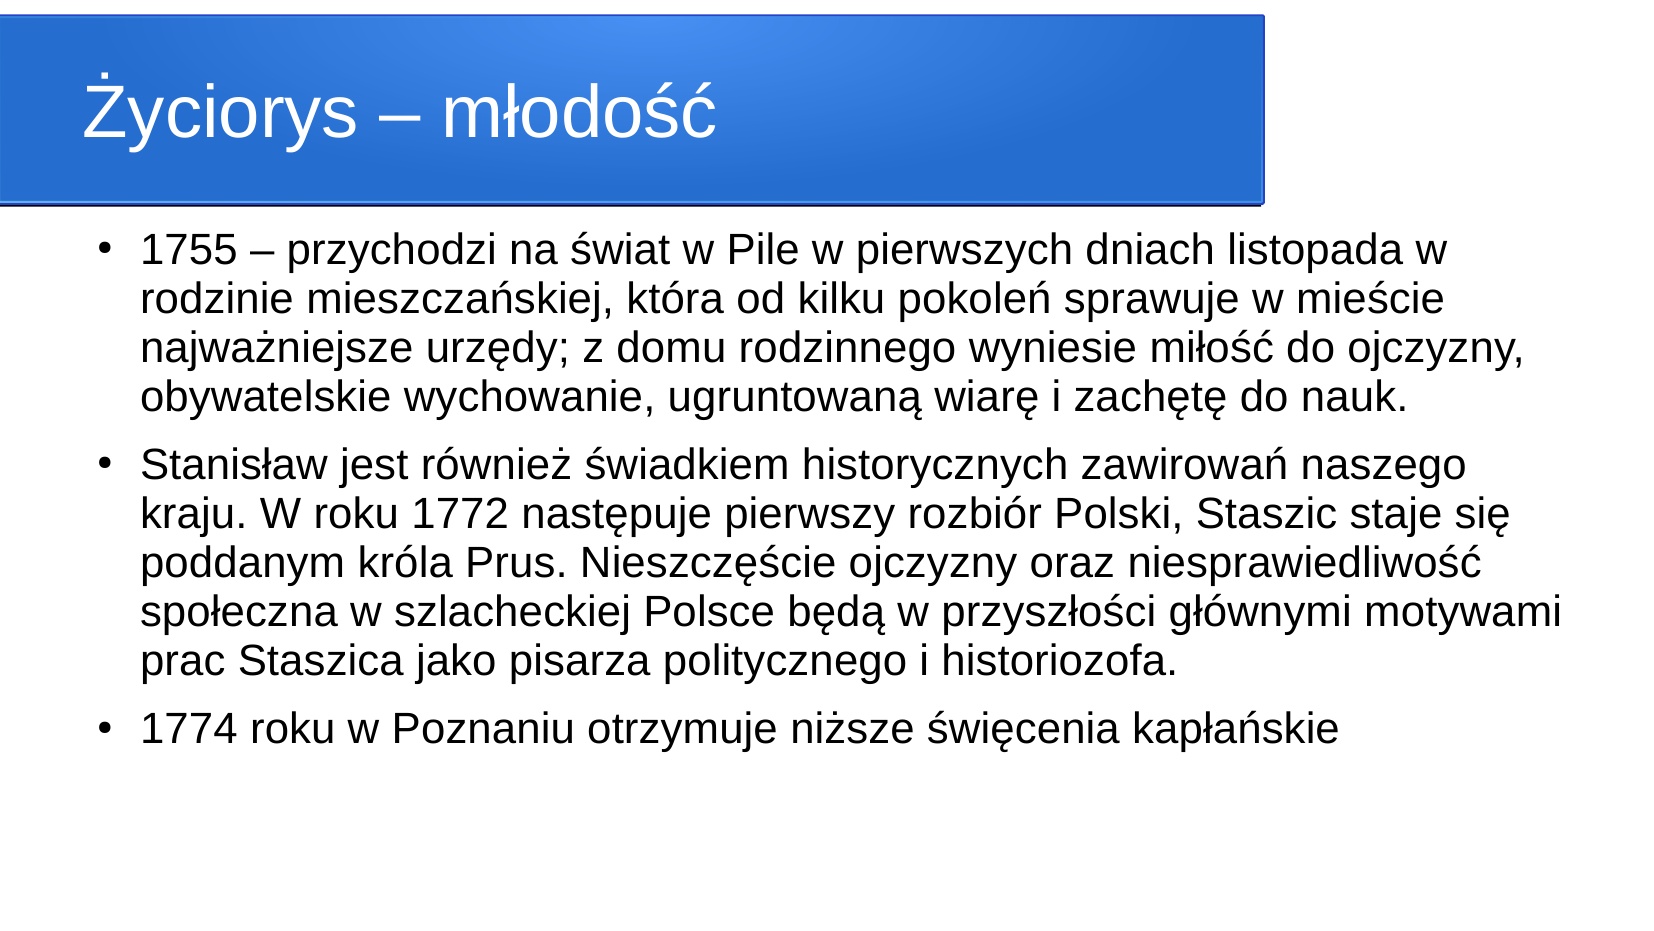

# Życiorys – młodość
1755 – przychodzi na świat w Pile w pierwszych dniach listopada w rodzinie mieszczańskiej, która od kilku pokoleń sprawuje w mieście najważniejsze urzędy; z domu rodzinnego wyniesie miłość do ojczyzny, obywatelskie wychowanie, ugruntowaną wiarę i zachętę do nauk.
Stanisław jest również świadkiem historycznych zawirowań naszego kraju. W roku 1772 następuje pierwszy rozbiór Polski, Staszic staje się poddanym króla Prus. Nieszczęście ojczyzny oraz niesprawiedliwość społeczna w szlacheckiej Polsce będą w przyszłości głównymi motywami prac Staszica jako pisarza politycznego i historiozofa.
1774 roku w Poznaniu otrzymuje niższe święcenia kapłańskie